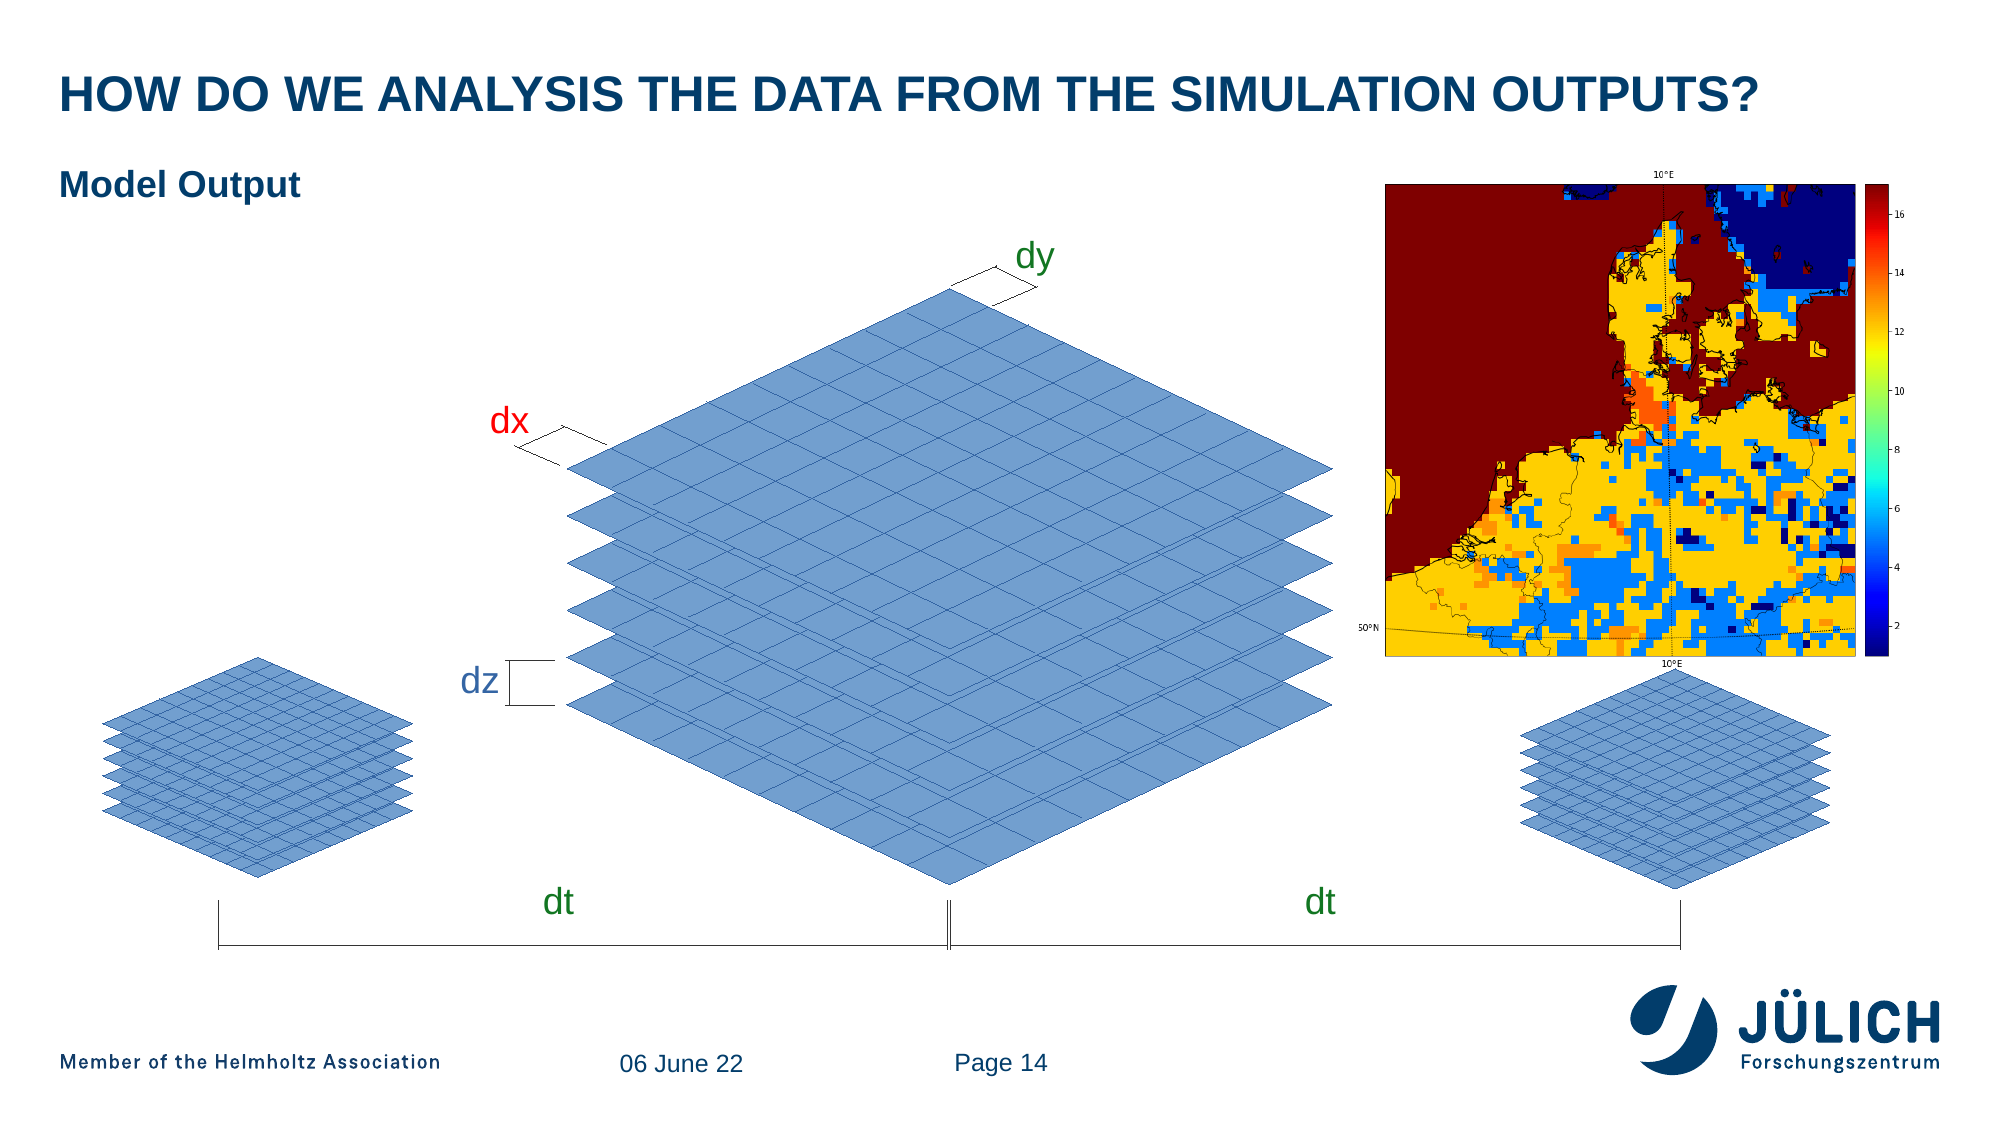

# How do we analysis the data from the simulation outputs?
Model Output
dy
dx
dz
dt
dt
Page
06 June 22